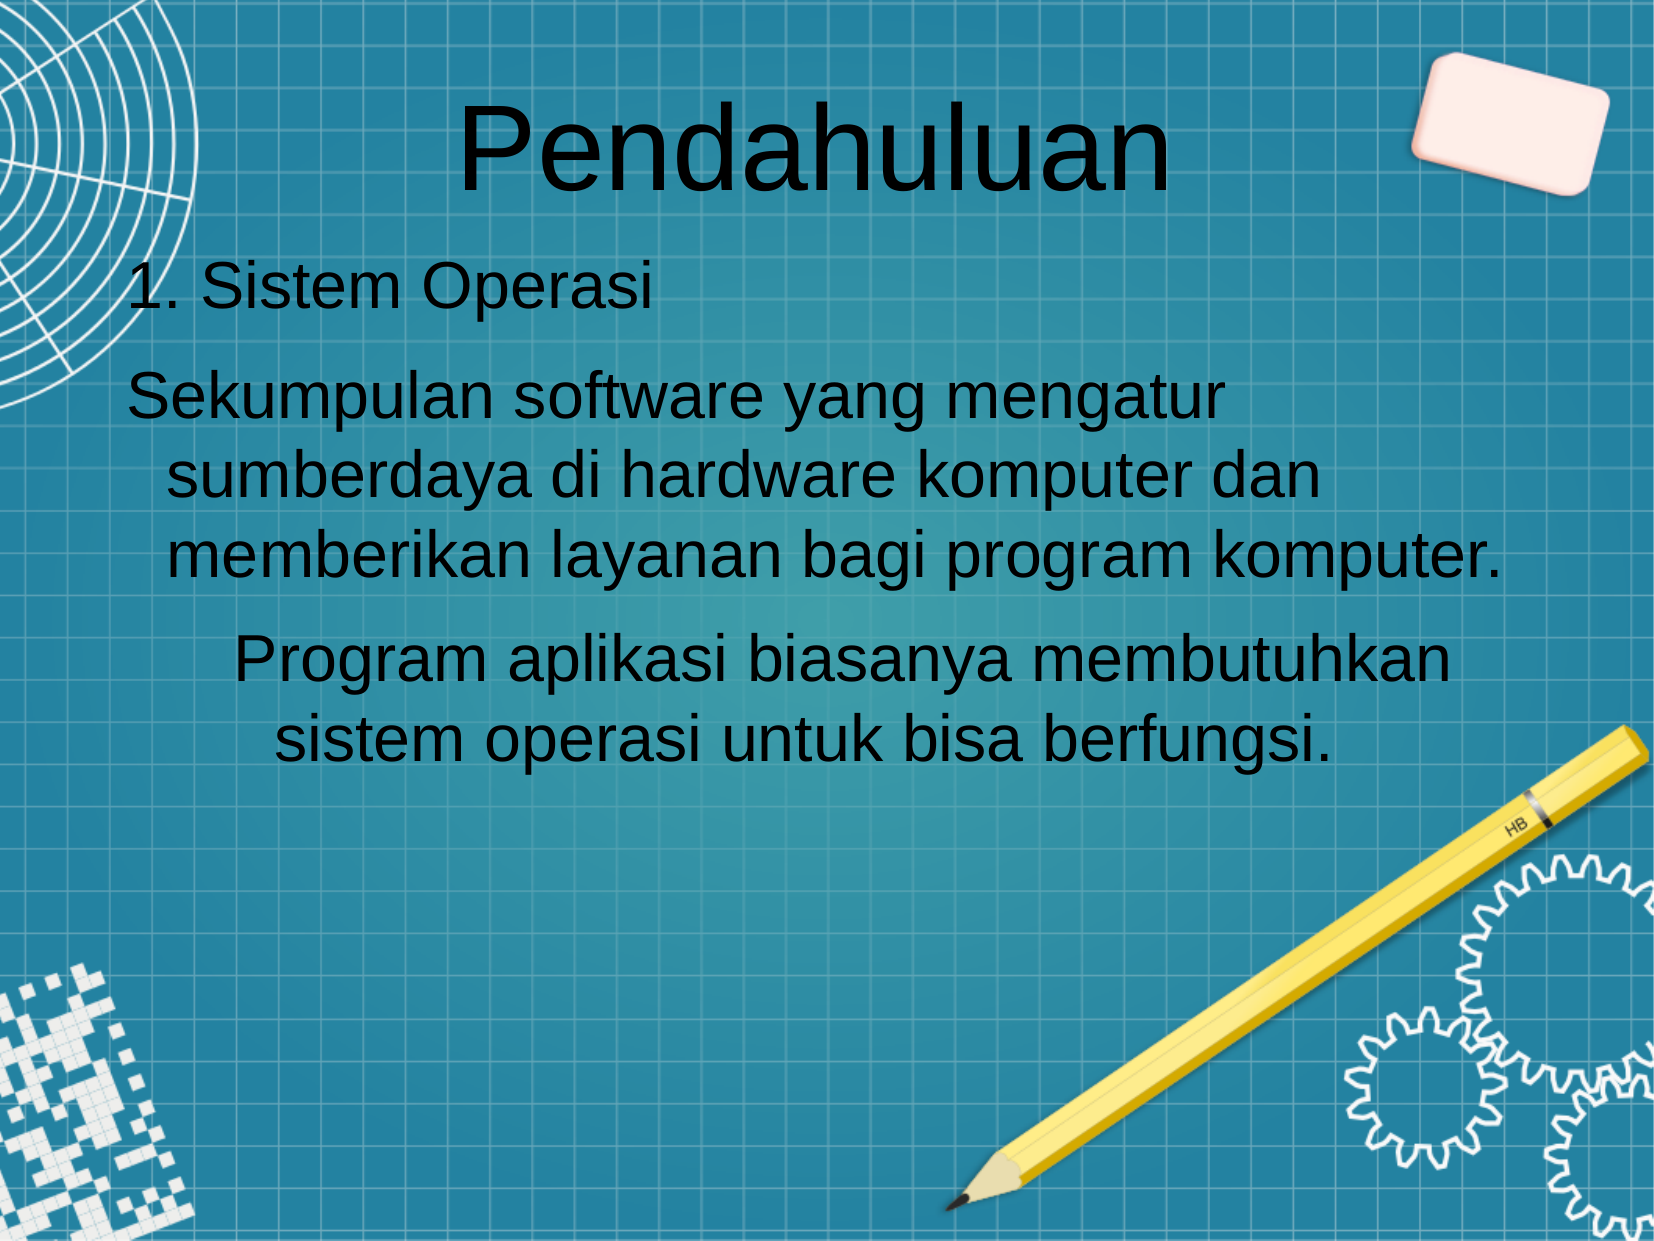

# Pendahuluan
1. Sistem Operasi
Sekumpulan software yang mengatur sumberdaya di hardware komputer dan memberikan layanan bagi program komputer.
Program aplikasi biasanya membutuhkan sistem operasi untuk bisa berfungsi.